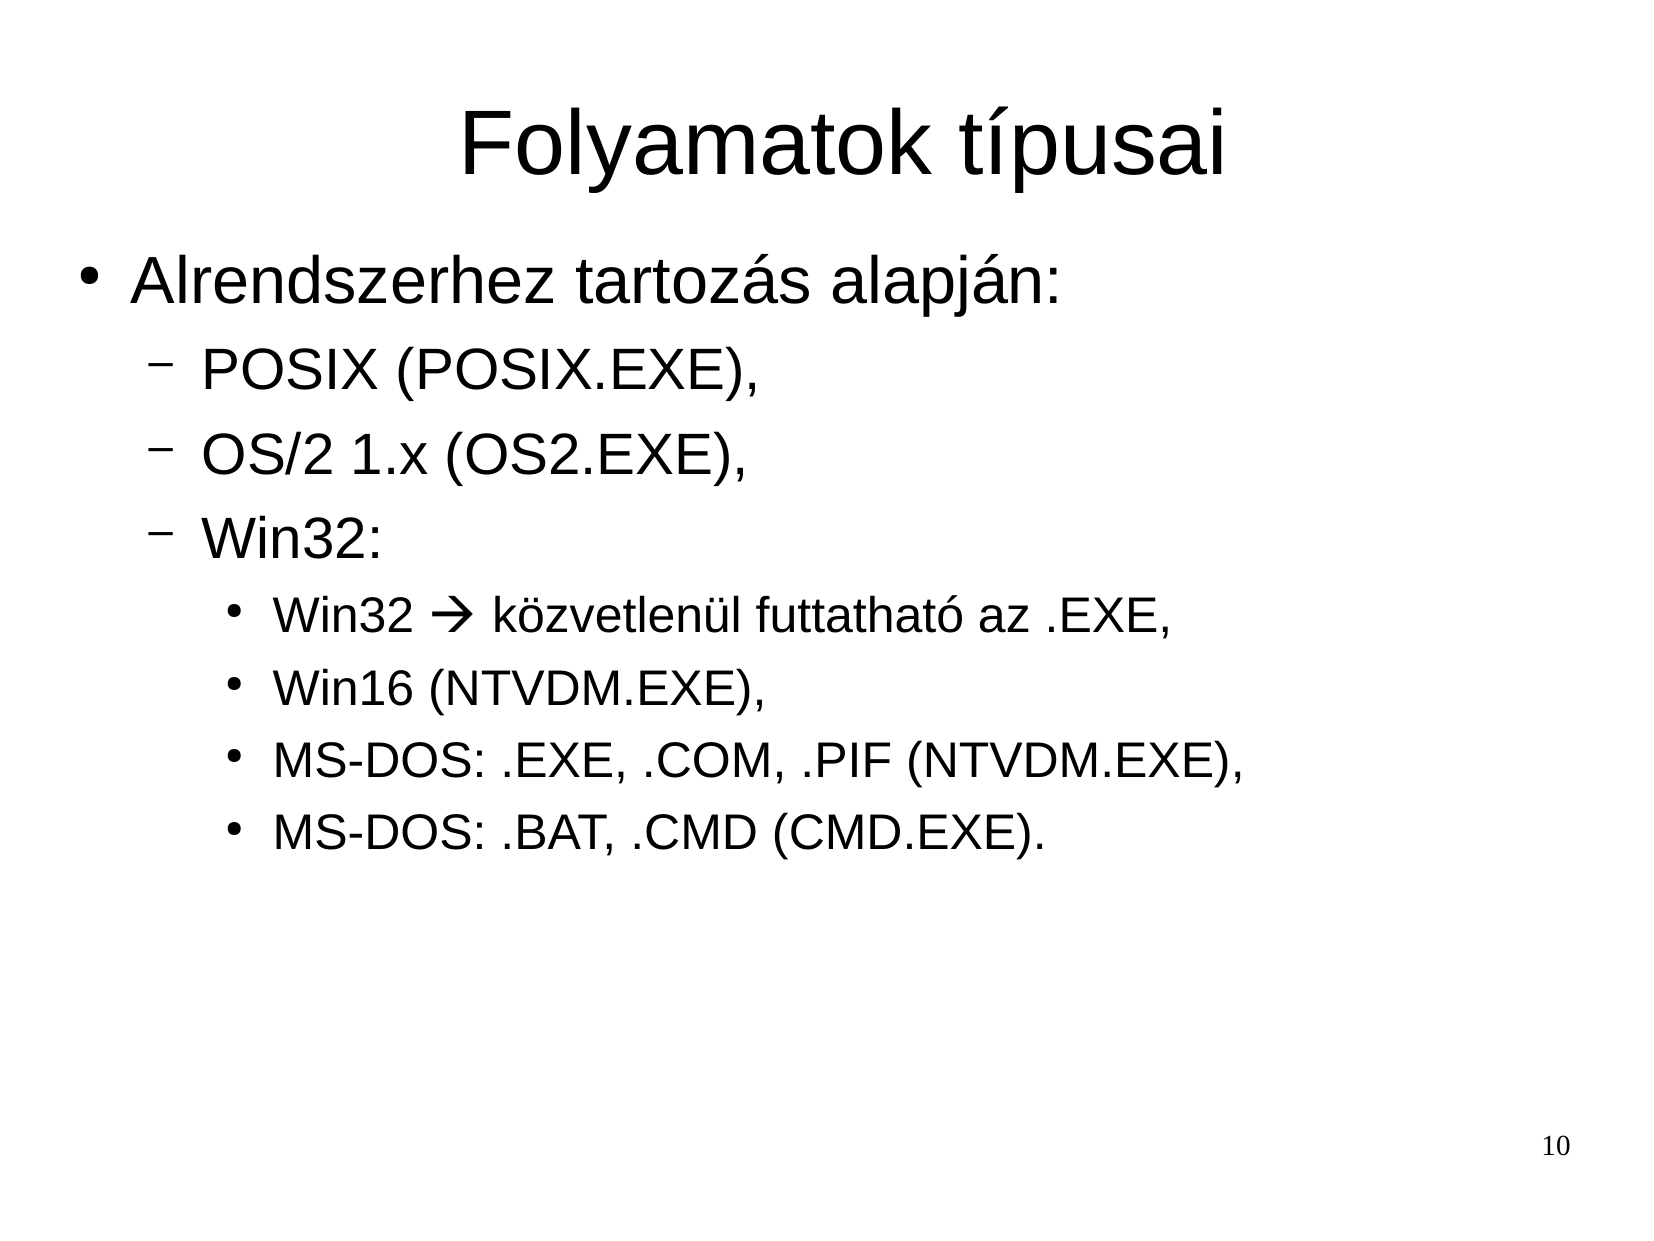

# Folyamatok típusai
Alrendszerhez tartozás alapján:
POSIX (POSIX.EXE),
OS/2 1.x (OS2.EXE),
Win32:
Win32  közvetlenül futtatható az .EXE,
Win16 (NTVDM.EXE),
MS-DOS: .EXE, .COM, .PIF (NTVDM.EXE),
MS-DOS: .BAT, .CMD (CMD.EXE).
10